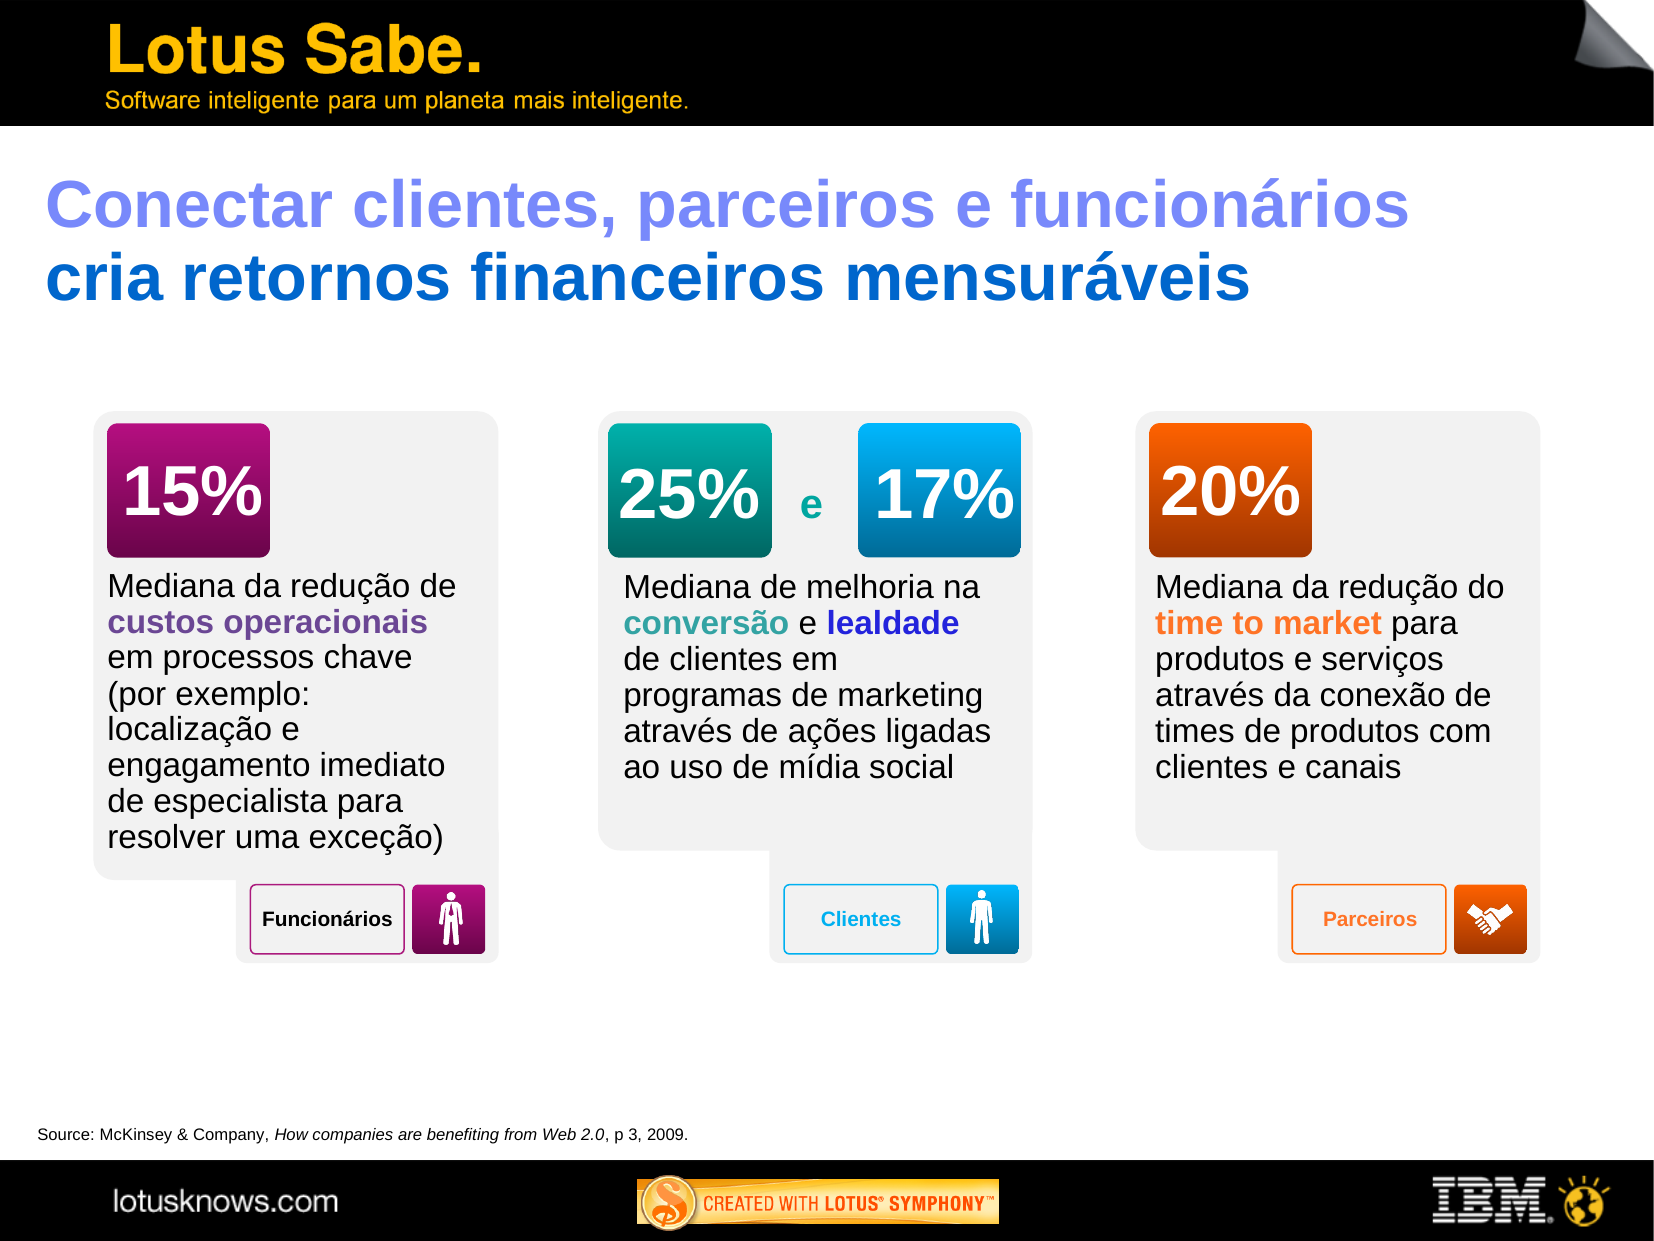

# Conectar clientes, parceiros e funcionários cria retornos financeiros mensuráveis
15%
20%
25% e 17%
Mediana da redução de custos operacionais em processos chave (por exemplo: localização e engagamento imediato de especialista para resolver uma exceção)
Mediana de melhoria na conversão e lealdade de clientes em programas de marketing através de ações ligadas ao uso de mídia social
Mediana da redução do time to market para produtos e serviços através da conexão de times de produtos com clientes e canais
Funcionários
Clientes
Parceiros
Source: McKinsey & Company, How companies are benefiting from Web 2.0, p 3, 2009.